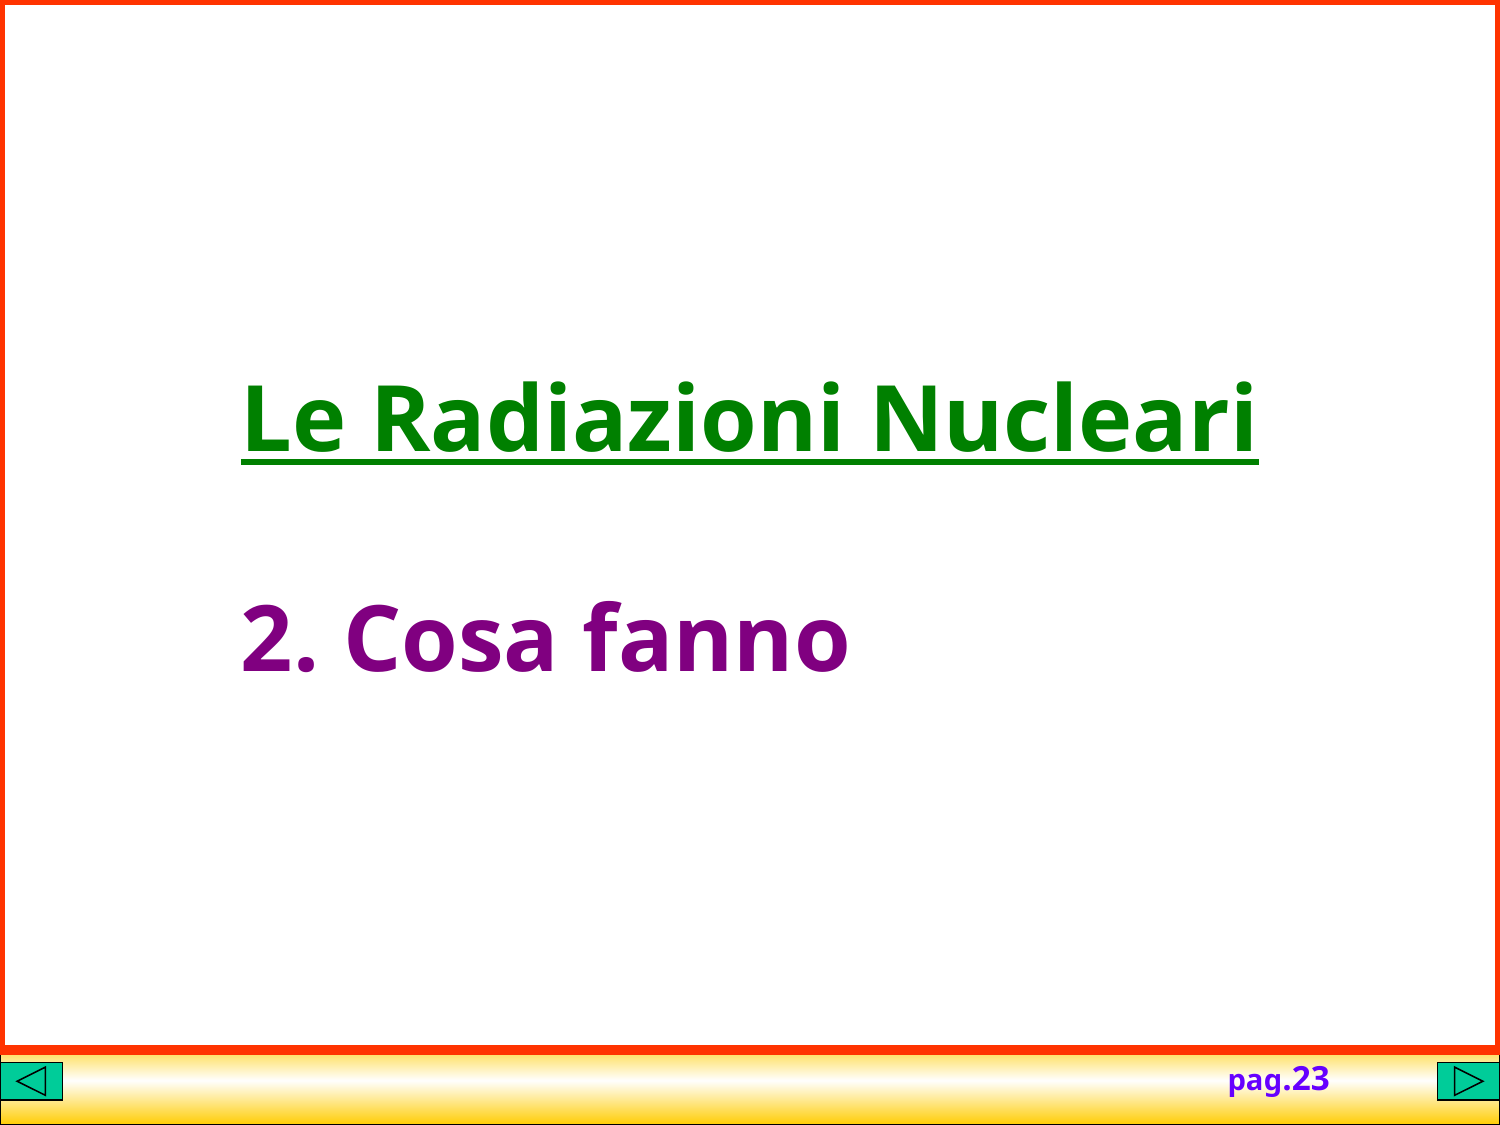

# Le Radiazioni Nucleari 2. Cosa fanno
23